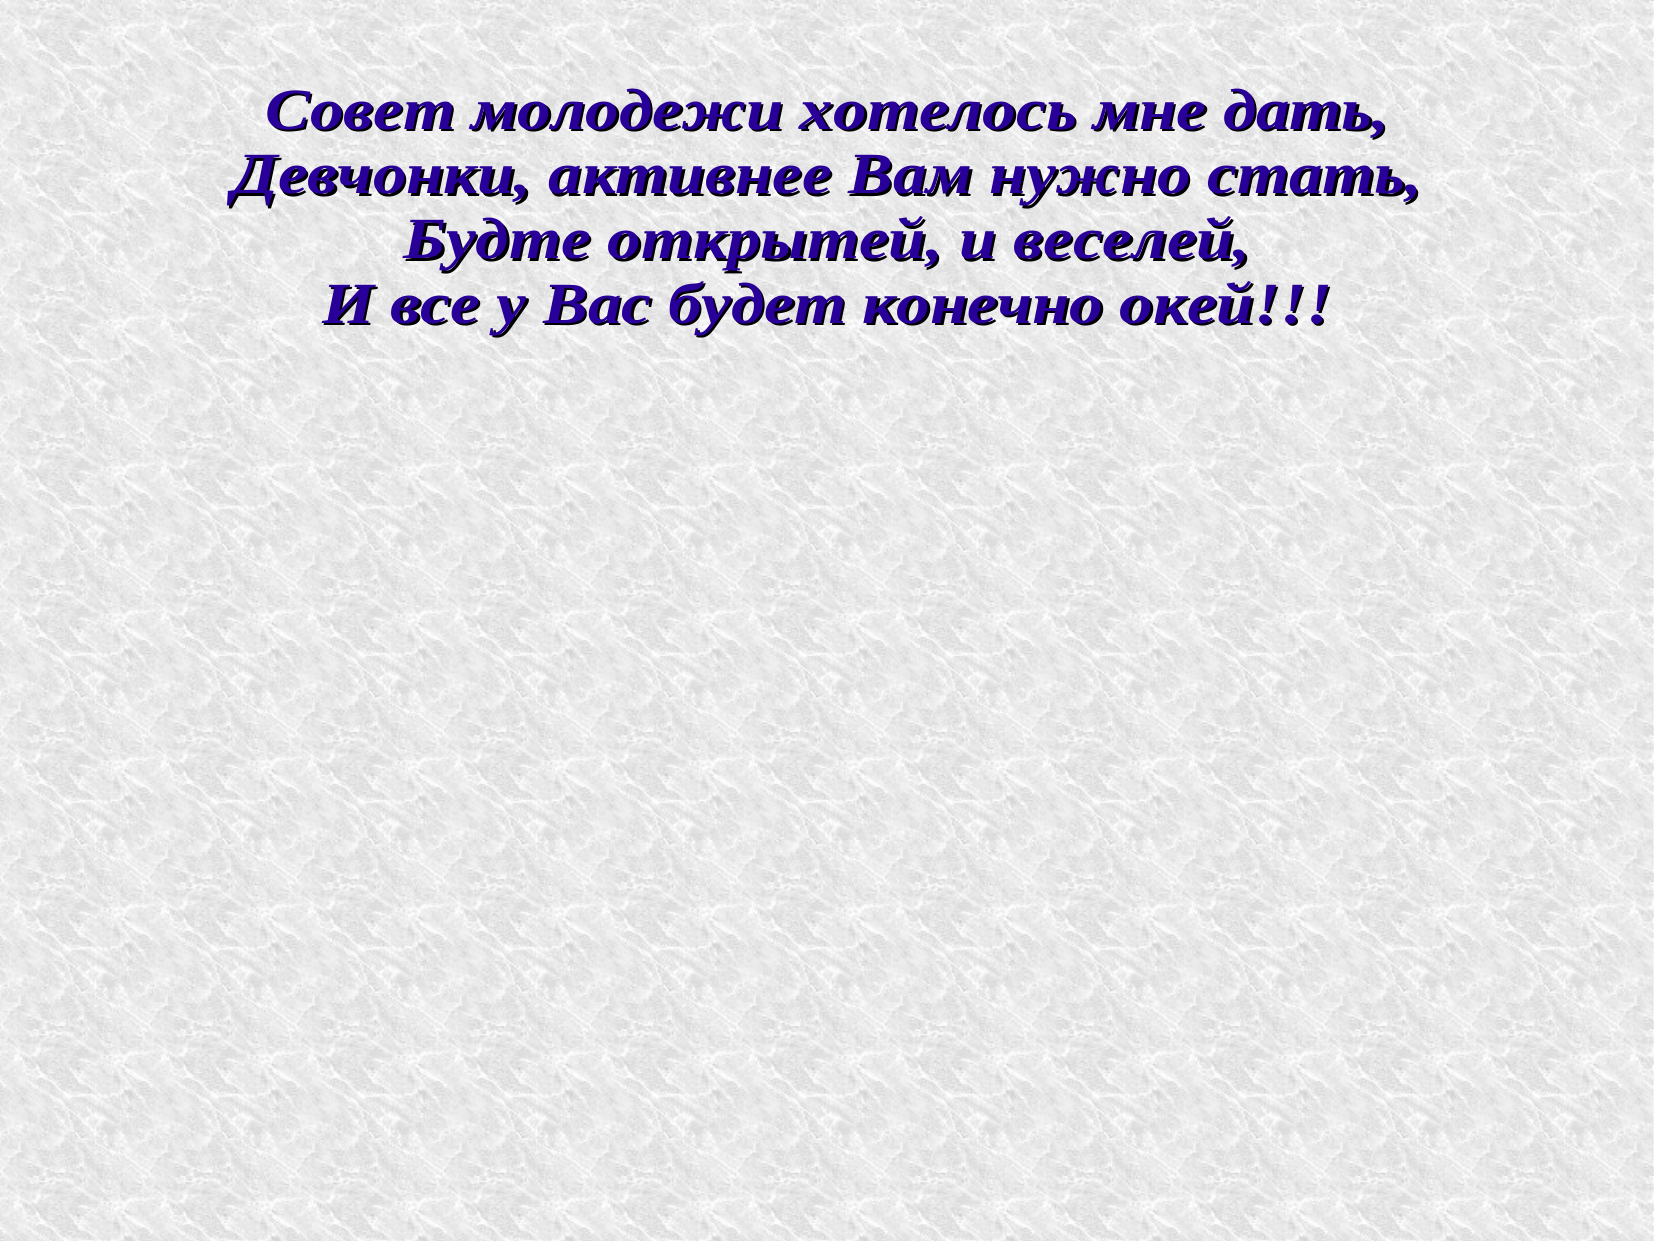

# Совет молодежи хотелось мне дать, Девчонки, активнее Вам нужно стать, Будте открытей, и веселей, И все у Вас будет конечно окей!!!